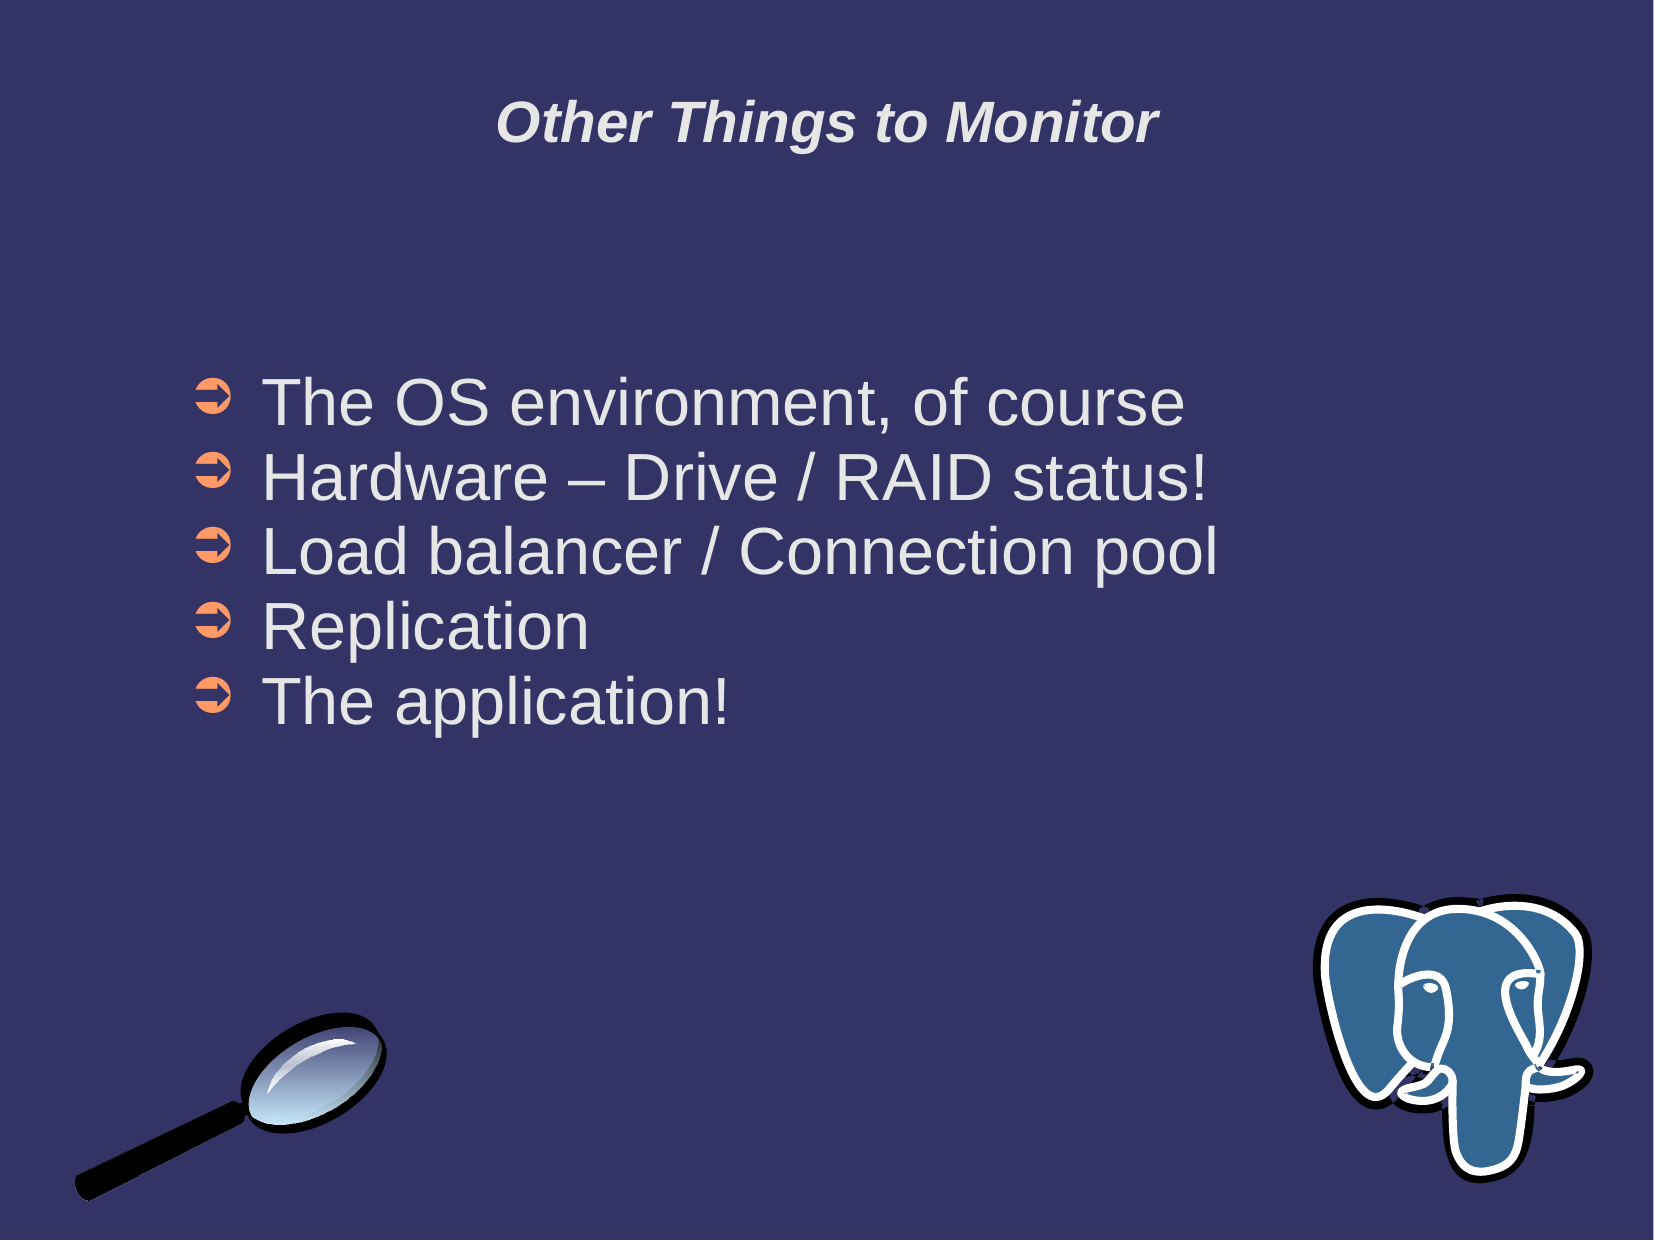

# Other Things to Monitor
The OS environment, of course
Hardware – Drive / RAID status!
Load balancer / Connection pool
Replication
The application!